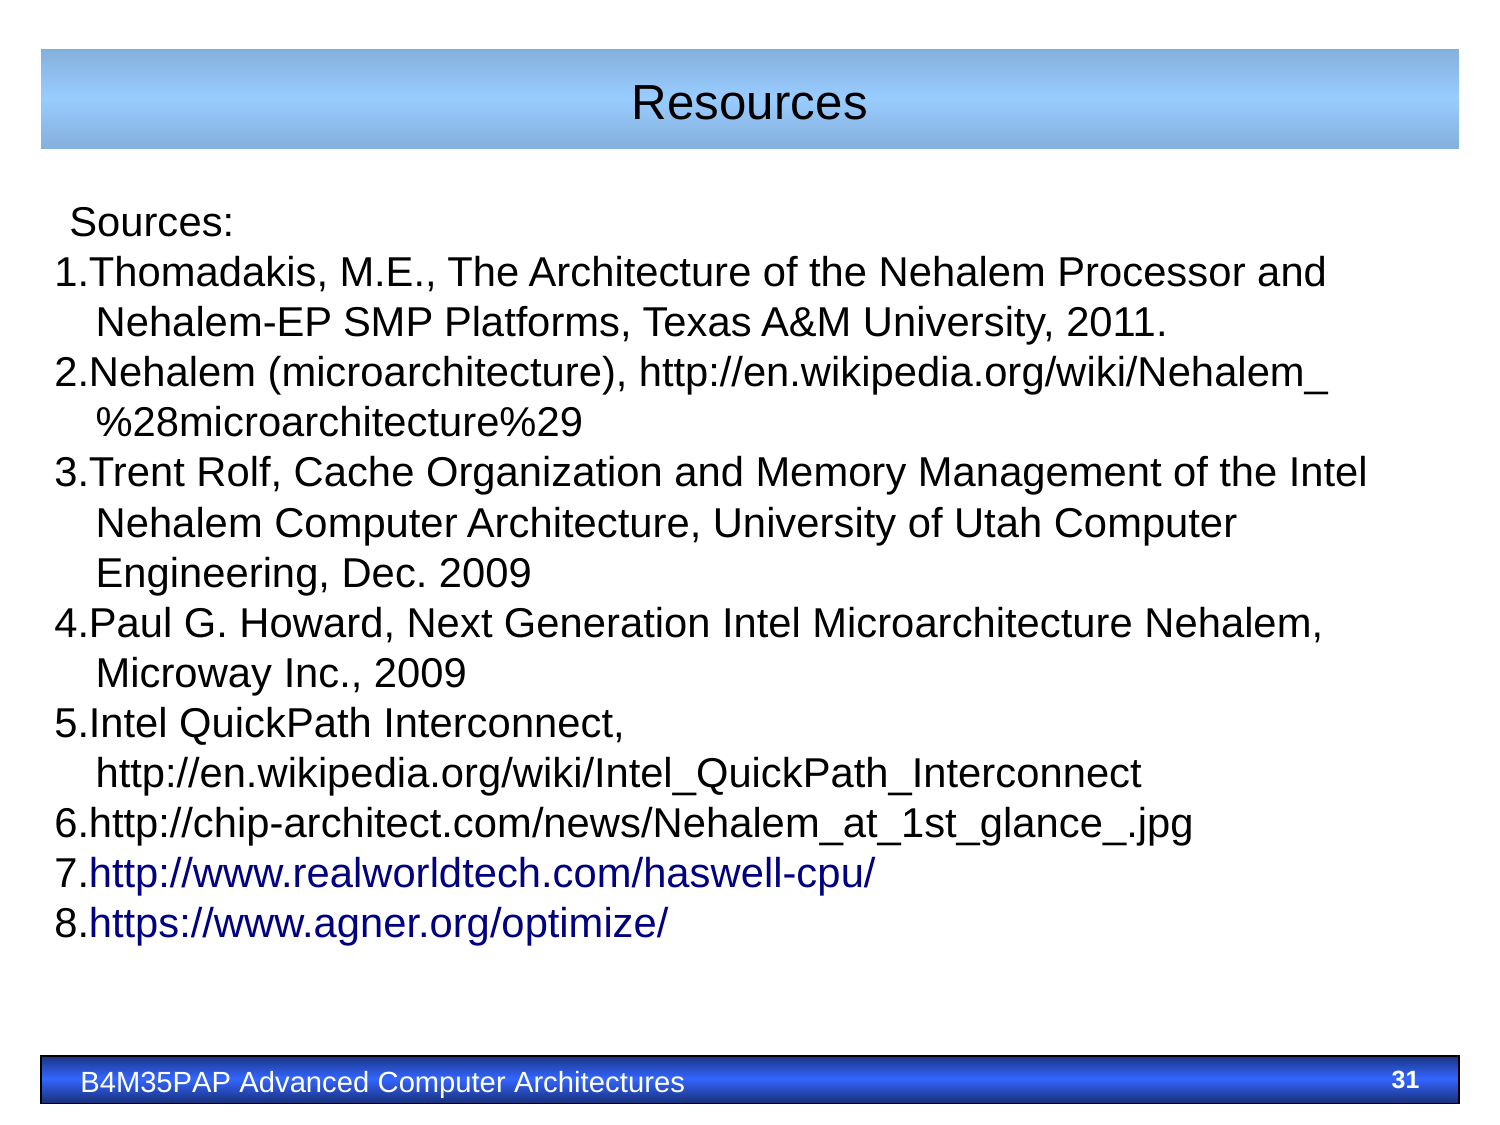

# Resources
Sources:
Thomadakis, M.E., The Architecture of the Nehalem Processor and Nehalem-EP SMP Platforms, Texas A&M University, 2011.
Nehalem (microarchitecture), http://en.wikipedia.org/wiki/Nehalem_%28microarchitecture%29
Trent Rolf, Cache Organization and Memory Management of the Intel Nehalem Computer Architecture, University of Utah Computer Engineering, Dec. 2009
Paul G. Howard, Next Generation Intel Microarchitecture Nehalem, Microway Inc., 2009
Intel QuickPath Interconnect, http://en.wikipedia.org/wiki/Intel_QuickPath_Interconnect
http://chip-architect.com/news/Nehalem_at_1st_glance_.jpg
http://www.realworldtech.com/haswell-cpu/
https://www.agner.org/optimize/